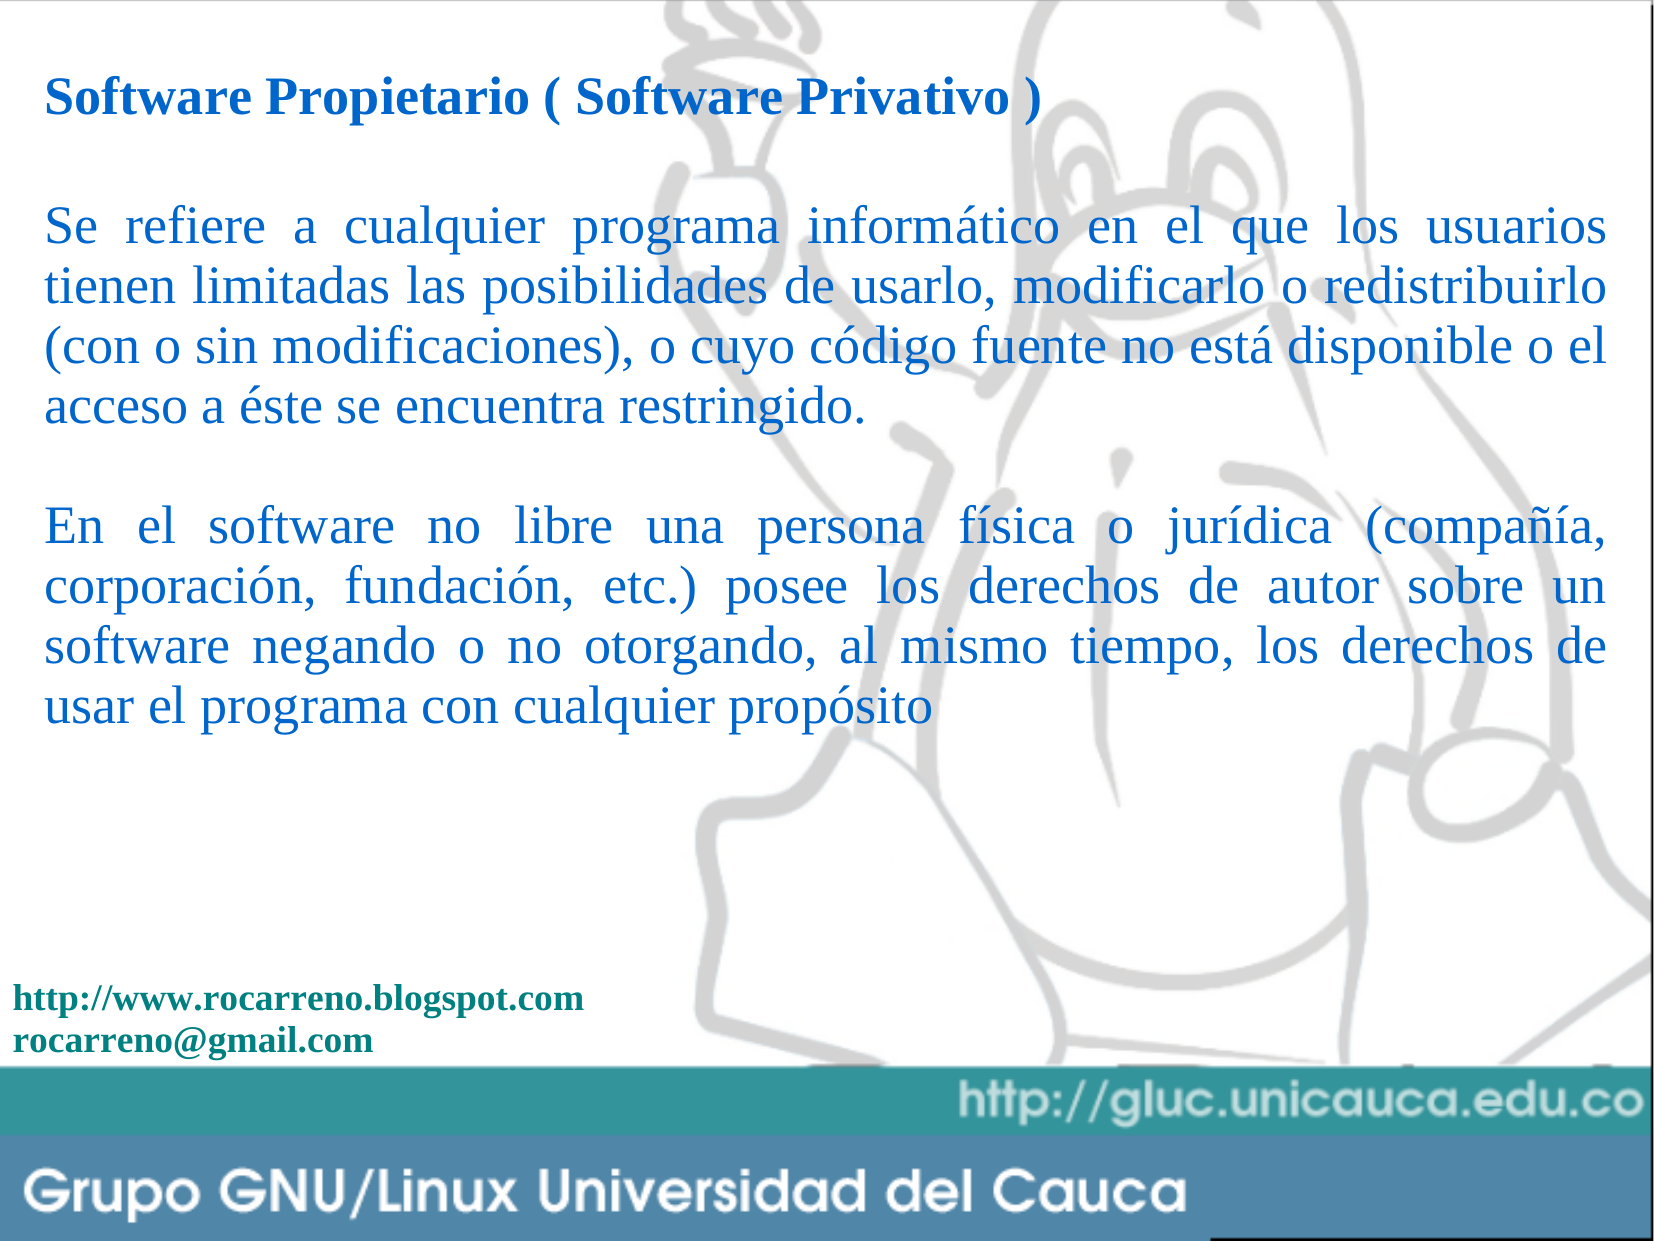

Software Propietario ( Software Privativo )
Se refiere a cualquier programa informático en el que los usuarios tienen limitadas las posibilidades de usarlo, modificarlo o redistribuirlo (con o sin modificaciones), o cuyo código fuente no está disponible o el acceso a éste se encuentra restringido.
En el software no libre una persona física o jurídica (compañía, corporación, fundación, etc.) posee los derechos de autor sobre un software negando o no otorgando, al mismo tiempo, los derechos de usar el programa con cualquier propósito
http://www.rocarreno.blogspot.com
rocarreno@gmail.com